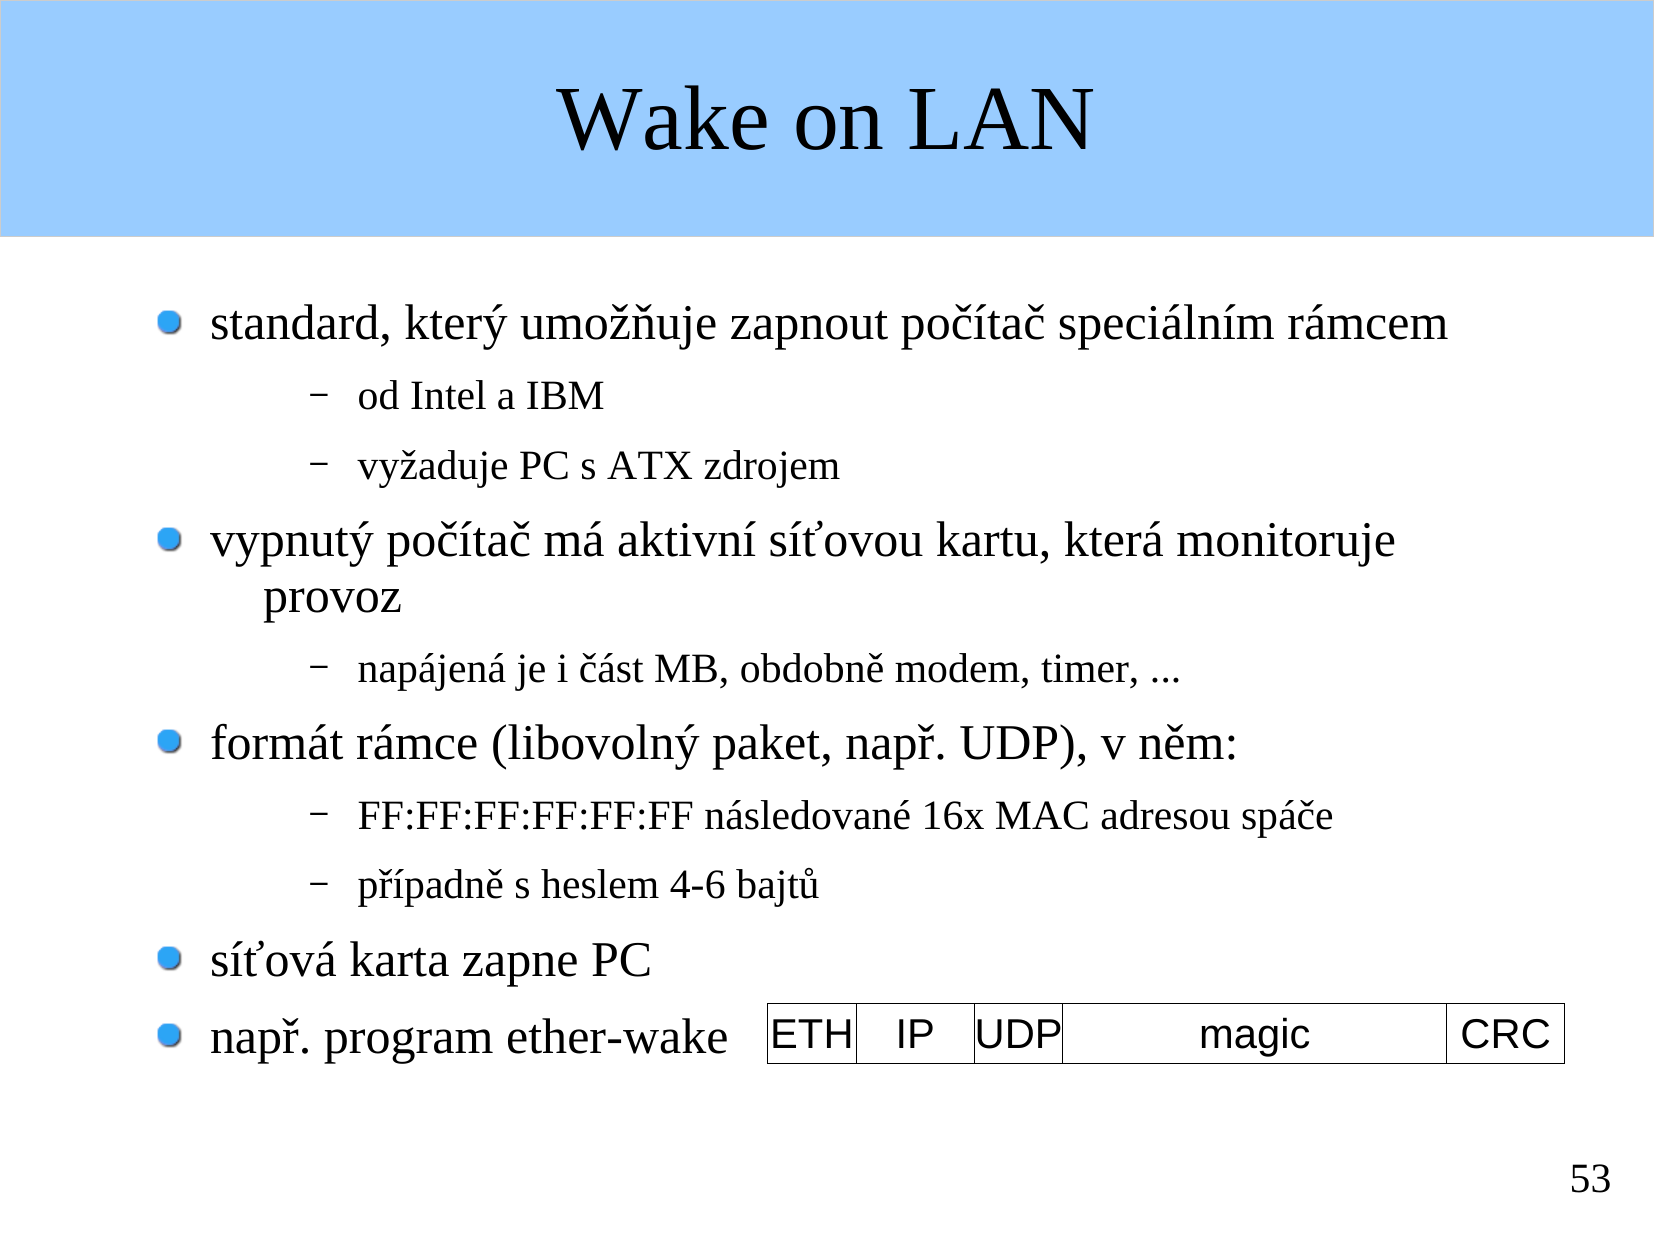

# Wake on LAN
standard, který umožňuje zapnout počítač speciálním rámcem
od Intel a IBM
vyžaduje PC s ATX zdrojem
vypnutý počítač má aktivní síťovou kartu, která monitoruje provoz
napájená je i část MB, obdobně modem, timer, ...
formát rámce (libovolný paket, např. UDP), v něm:
FF:FF:FF:FF:FF:FF následované 16x MAC adresou spáče
případně s heslem 4-6 bajtů
síťová karta zapne PC
např. program ether-wake
ETH
IP
UDP
magic
CRC